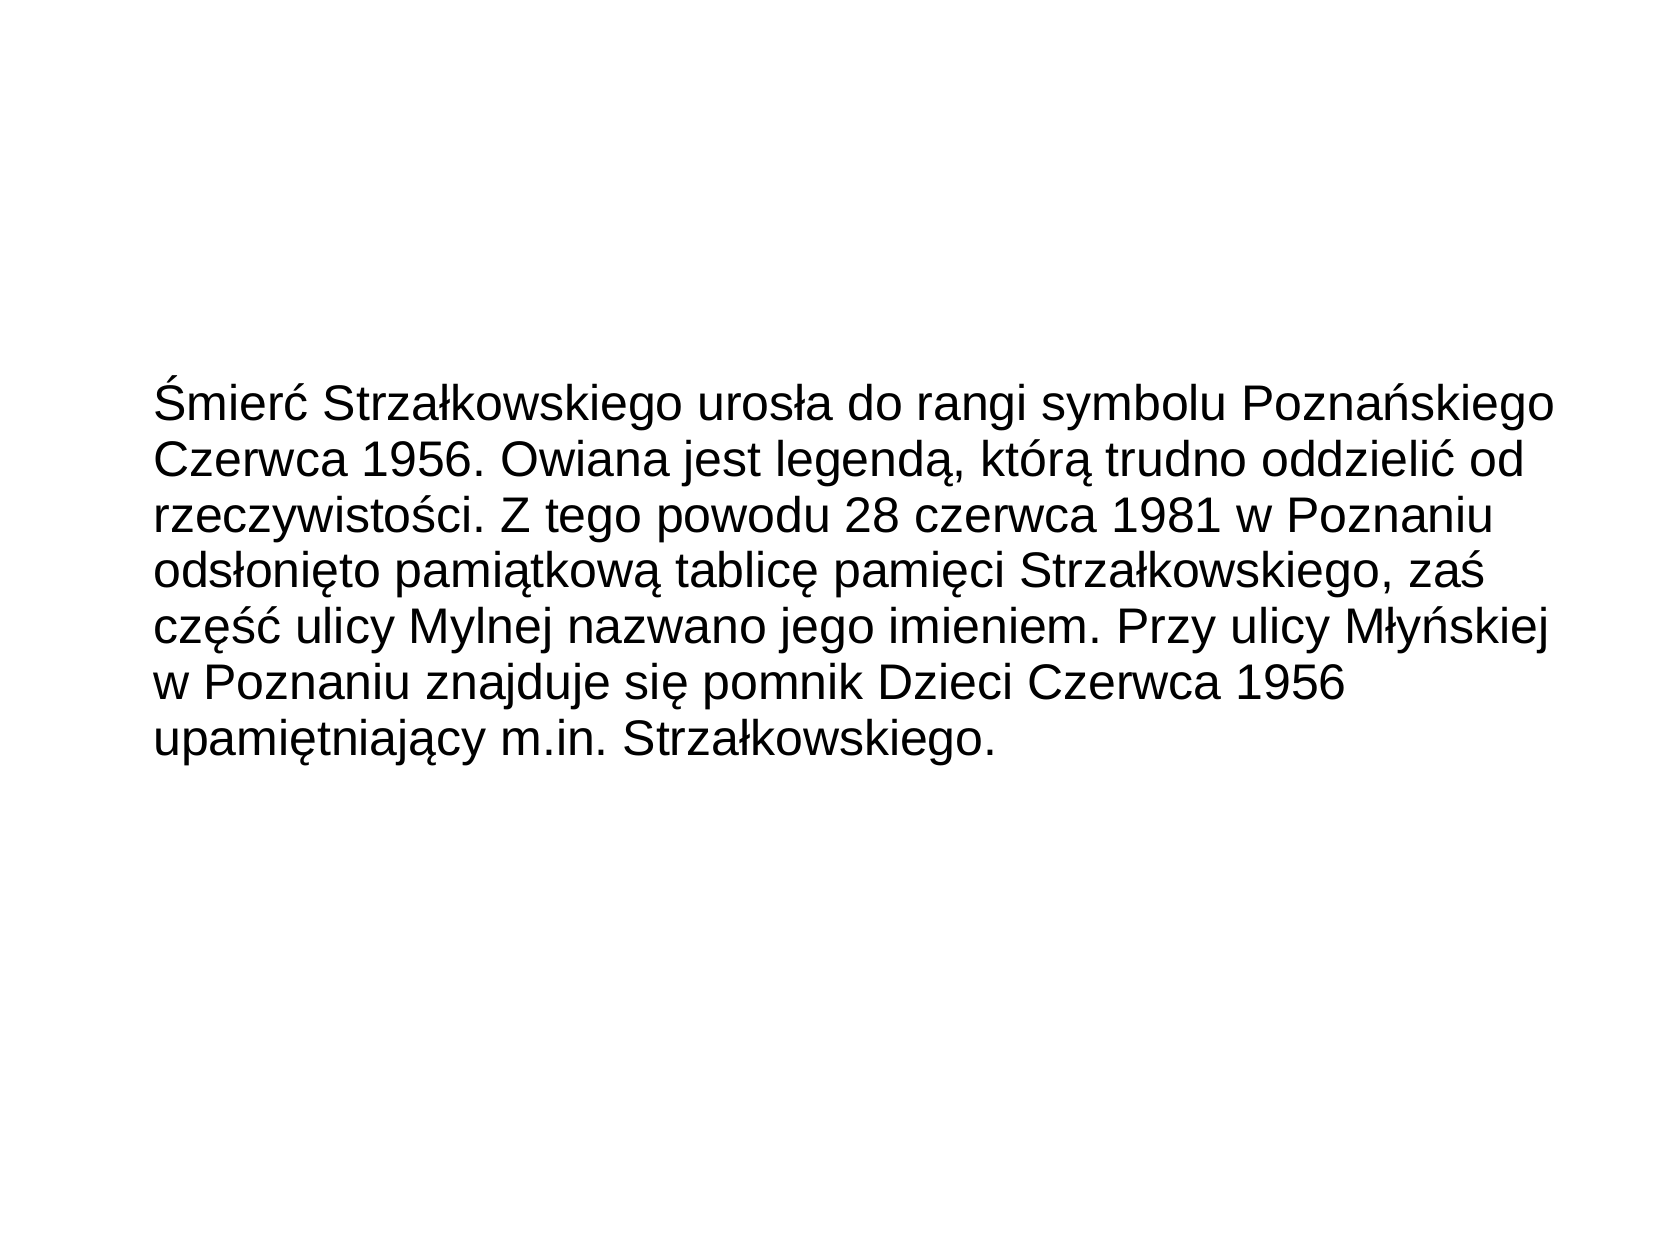

#
Śmierć Strzałkowskiego urosła do rangi symbolu Poznańskiego Czerwca 1956. Owiana jest legendą, którą trudno oddzielić od rzeczywistości. Z tego powodu 28 czerwca 1981 w Poznaniu odsłonięto pamiątkową tablicę pamięci Strzałkowskiego, zaś część ulicy Mylnej nazwano jego imieniem. Przy ulicy Młyńskiej w Poznaniu znajduje się pomnik Dzieci Czerwca 1956 upamiętniający m.in. Strzałkowskiego.